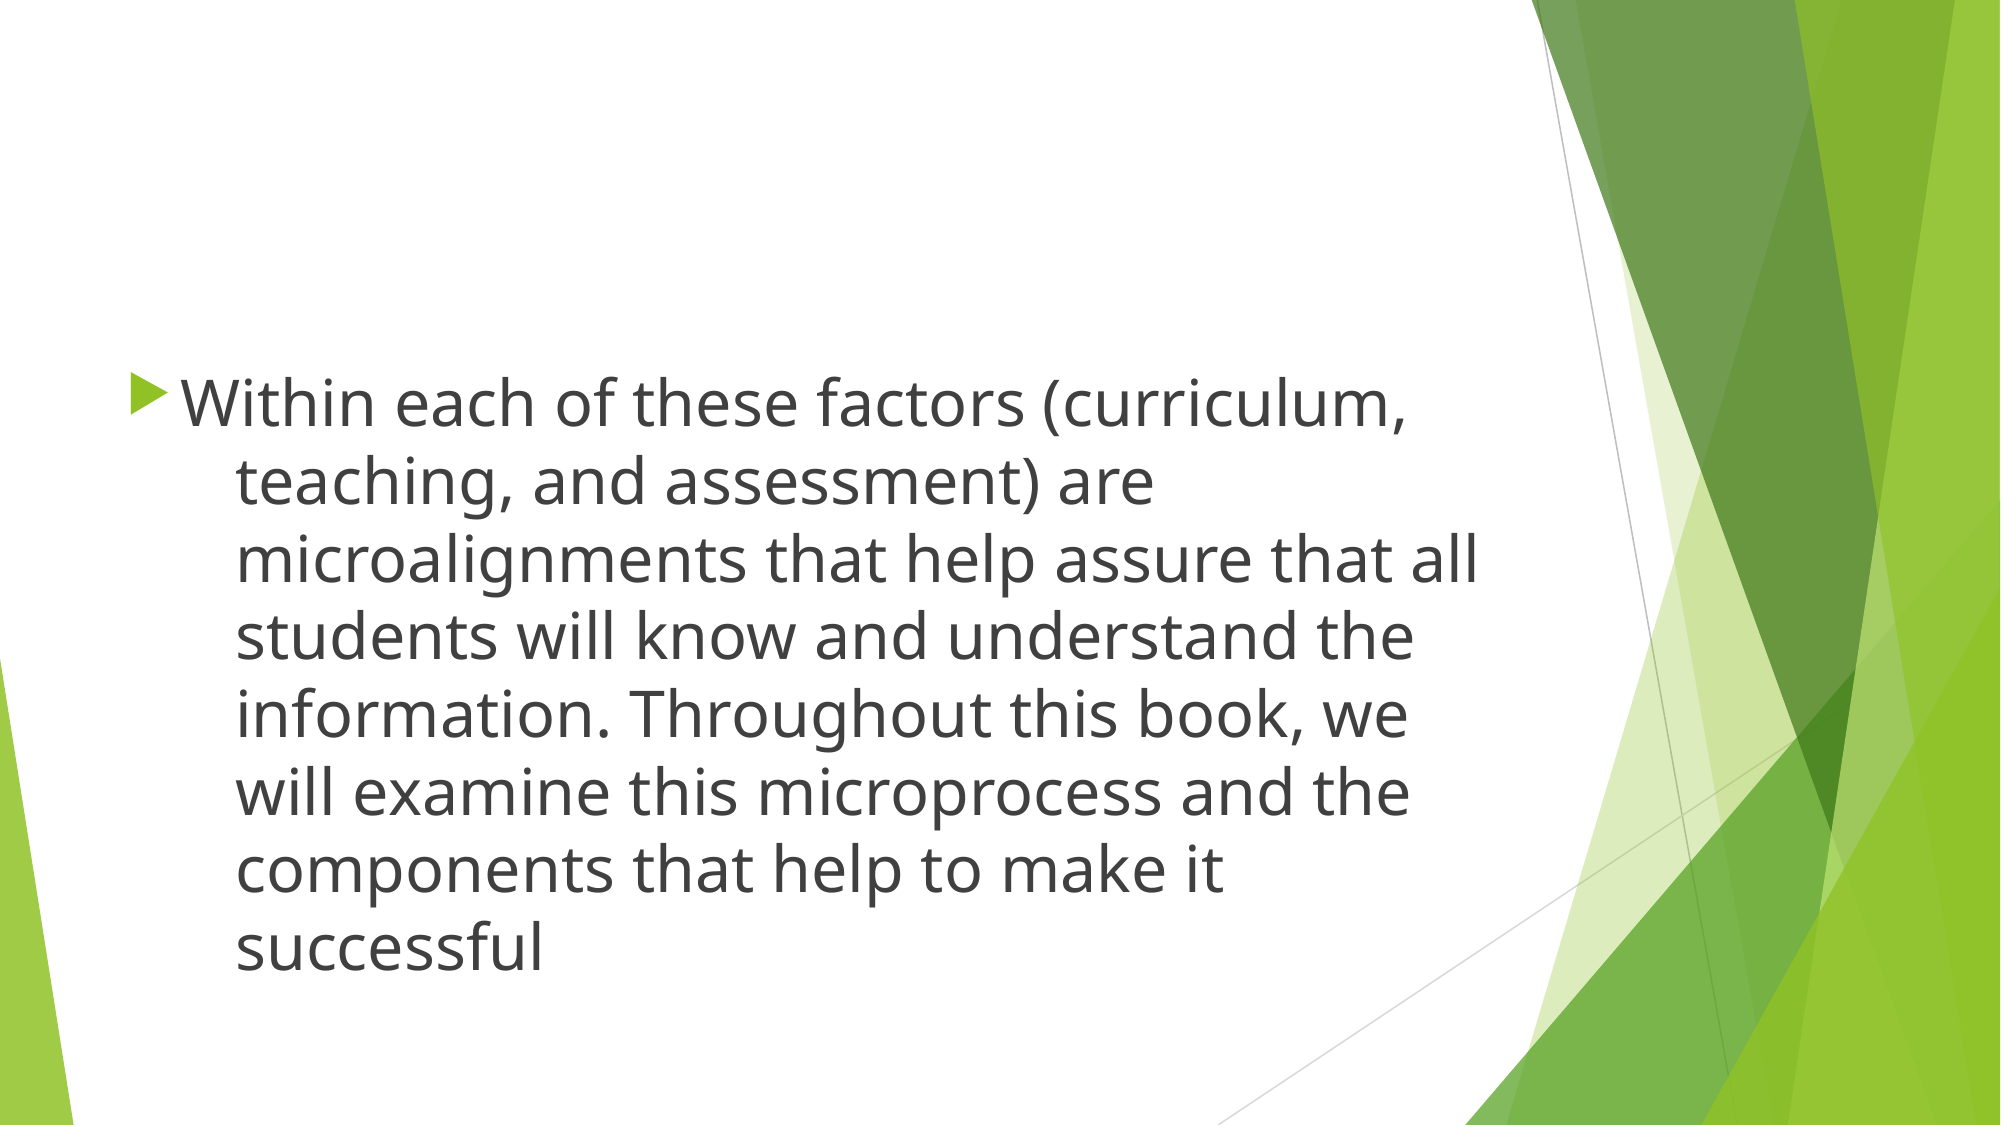

#
Within each of these factors (curriculum, teaching, and assessment) are microalignments that help assure that all students will know and understand the information. Throughout this book, we will examine this microprocess and the components that help to make it successful